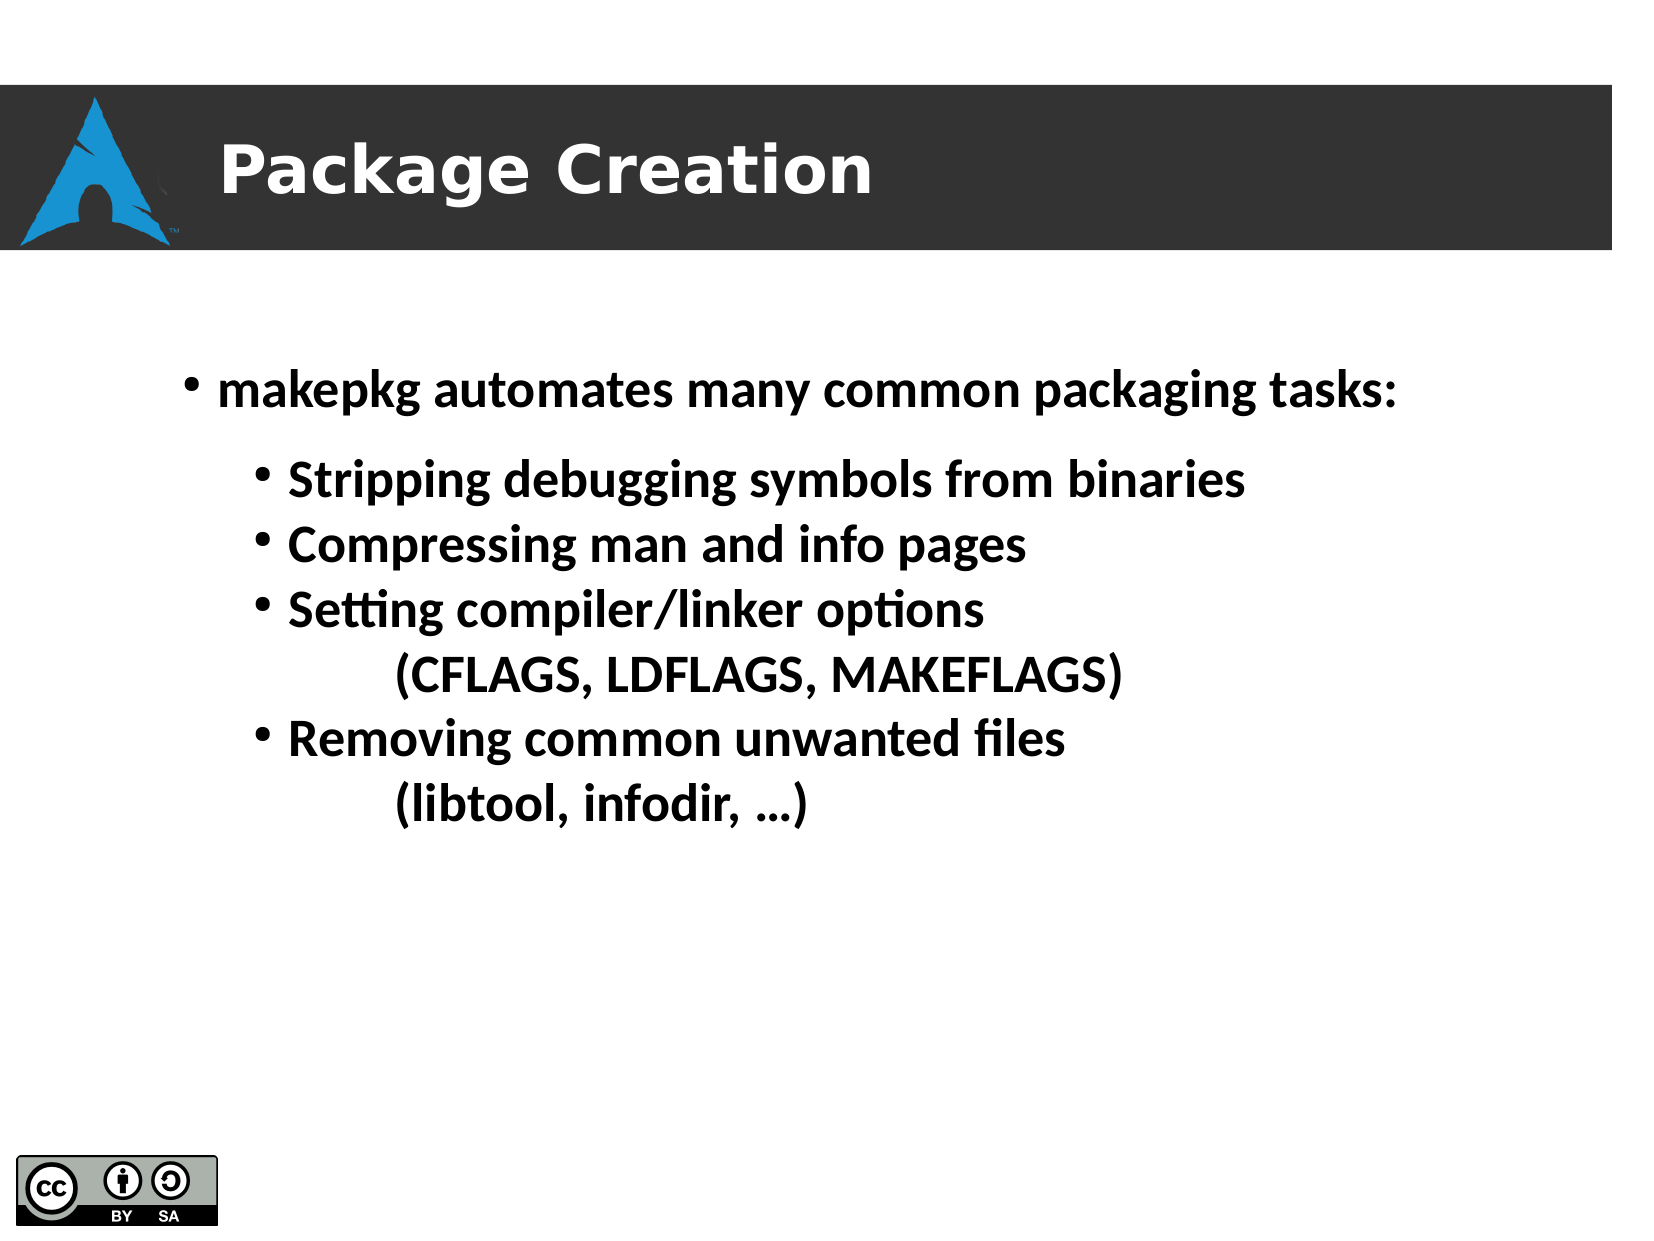

Package Creation
#
makepkg automates many common packaging tasks:
Stripping debugging symbols from binaries
Compressing man and info pages
Setting compiler/linker options
(CFLAGS, LDFLAGS, MAKEFLAGS)
Removing common unwanted files
(libtool, infodir, …)